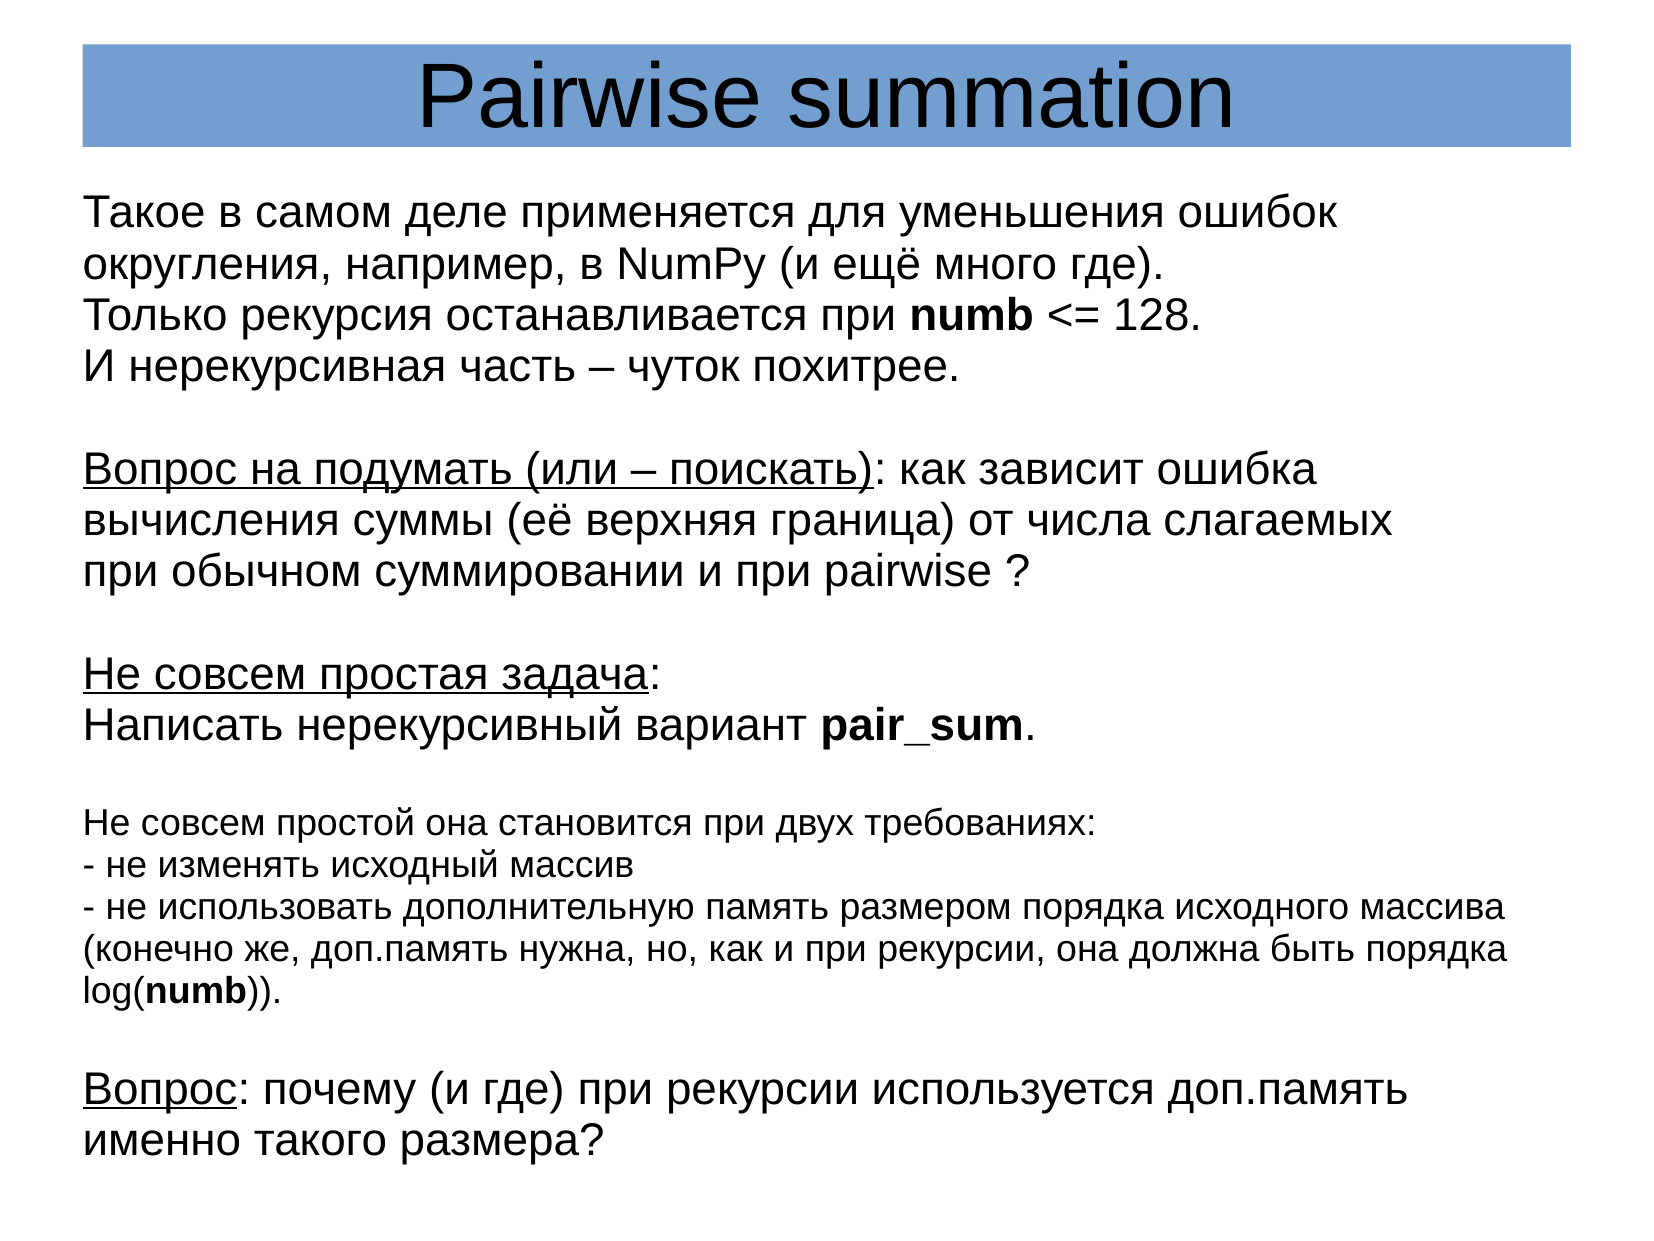

# Pairwise summation
Такое в самом деле применяется для уменьшения ошибок округления, например, в NumPy (и ещё много где).
Только рекурсия останавливается при numb <= 128.
И нерекурсивная часть – чуток похитрее.
Вопрос на подумать (или – поискать): как зависит ошибка вычисления суммы (её верхняя граница) от числа слагаемых
при обычном суммировании и при pairwise ?
Не совсем простая задача:
Написать нерекурсивный вариант pair_sum.
Не совсем простой она становится при двух требованиях:
- не изменять исходный массив
- не использовать дополнительную память размером порядка исходного массива
(конечно же, доп.память нужна, но, как и при рекурсии, она должна быть порядка log(numb)).
Вопрос: почему (и где) при рекурсии используется доп.память именно такого размера?